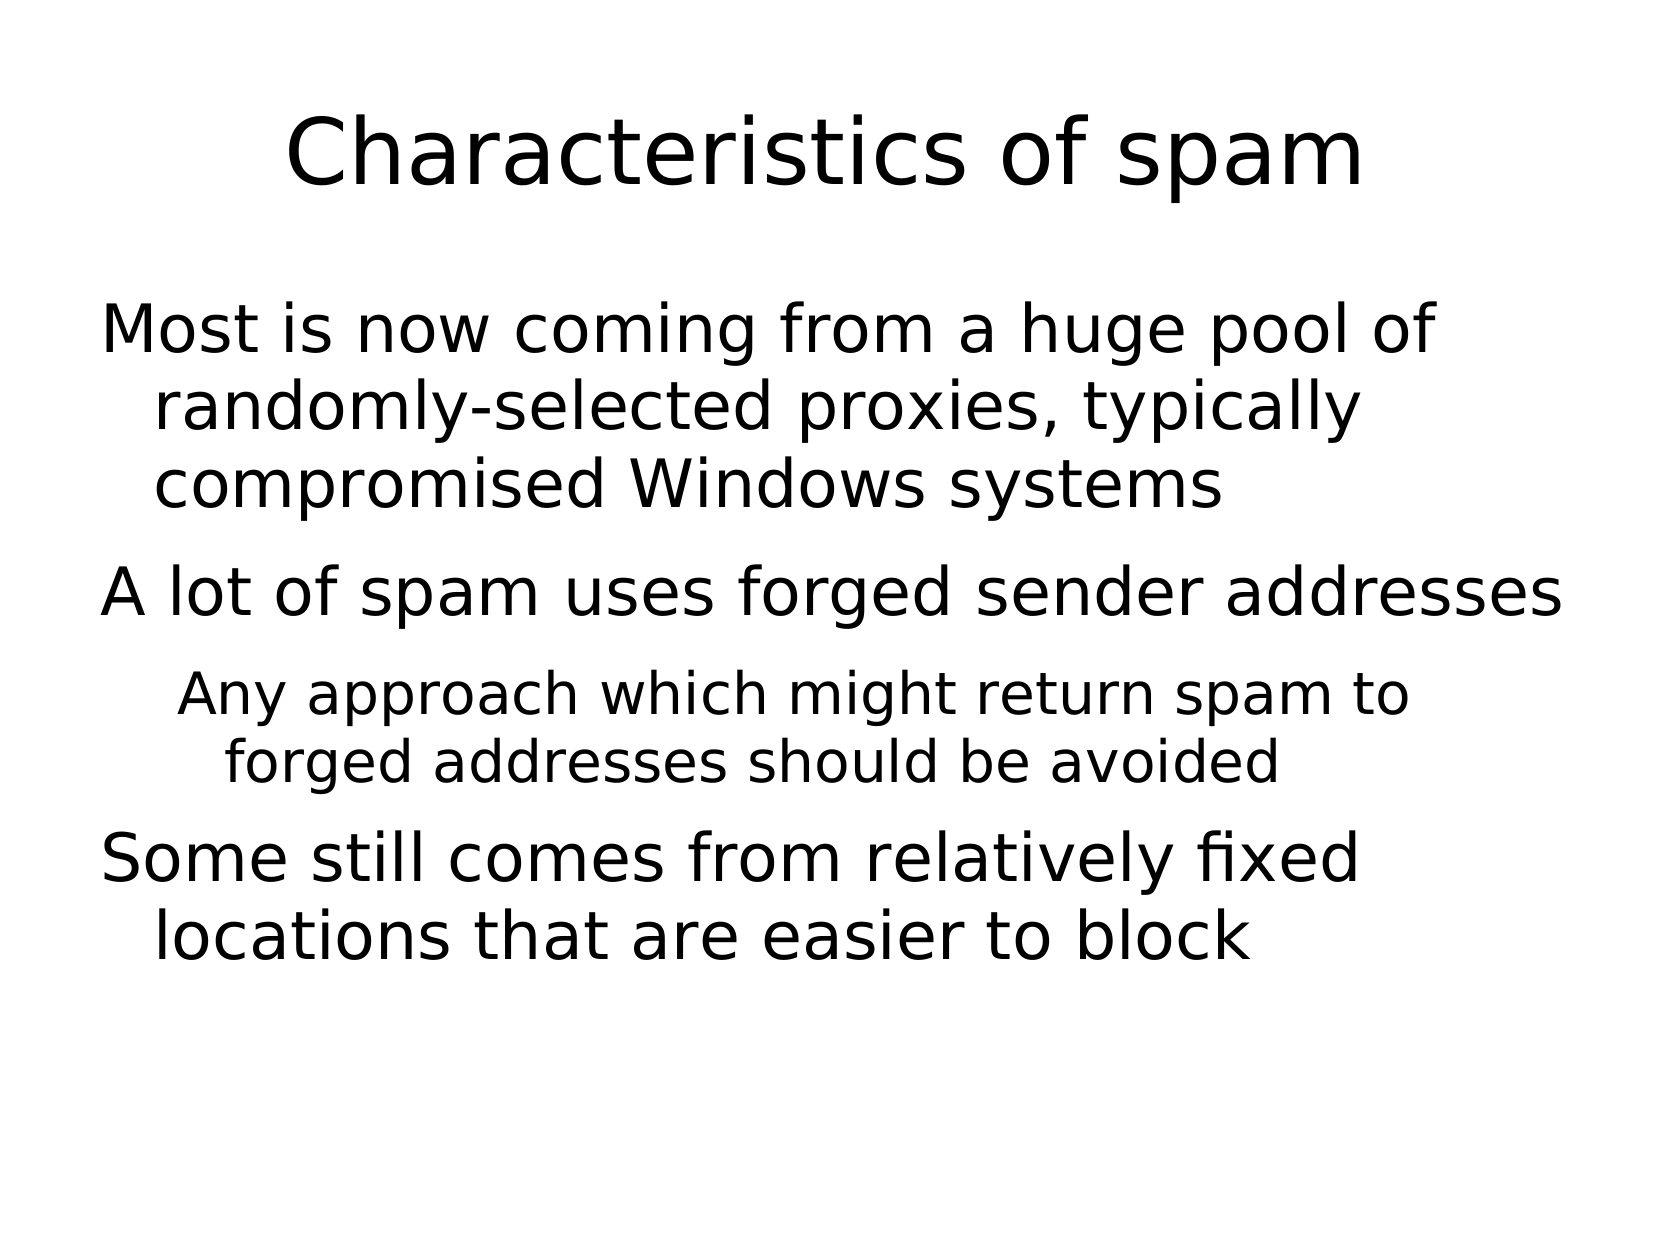

# Characteristics of spam
Most is now coming from a huge pool of randomly-selected proxies, typically compromised Windows systems
A lot of spam uses forged sender addresses
Any approach which might return spam to forged addresses should be avoided
Some still comes from relatively fixed locations that are easier to block